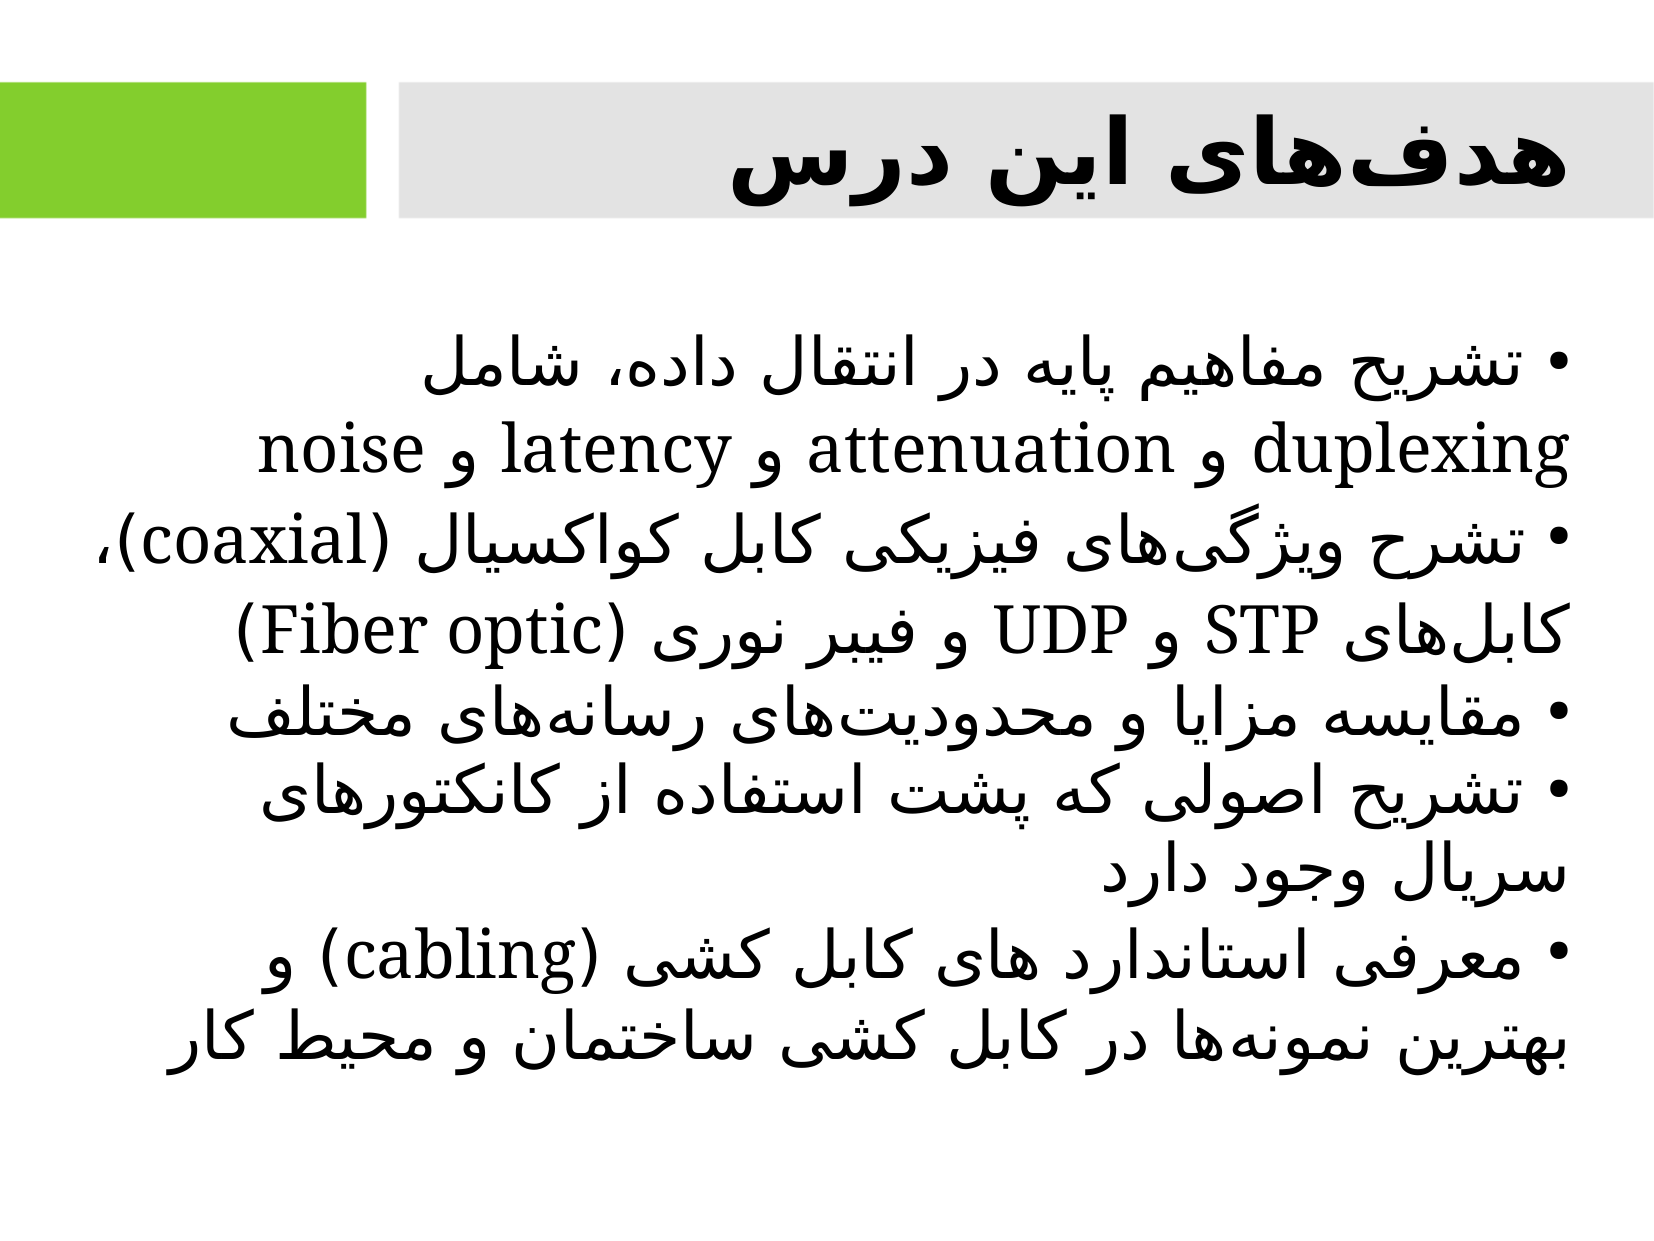

# هدف‌های این درس
 تشریح مفاهیم پایه در انتقال داده، شامل duplexing و attenuation و latency و noise
 تشرح ویژگی‌های فیزیکی کابل کواکسیال (coaxial)، کابل‌های STP و UDP و فیبر نوری (Fiber optic)
 مقایسه مزایا و محدودیت‌های رسانه‌های مختلف
 تشریح اصولی که پشت استفاده از کانکتورهای سریال وجود دارد
 معرفی استاندارد های کابل کشی (cabling) و بهترین نمونه‌ها در کابل کشی ساختمان و محیط کار